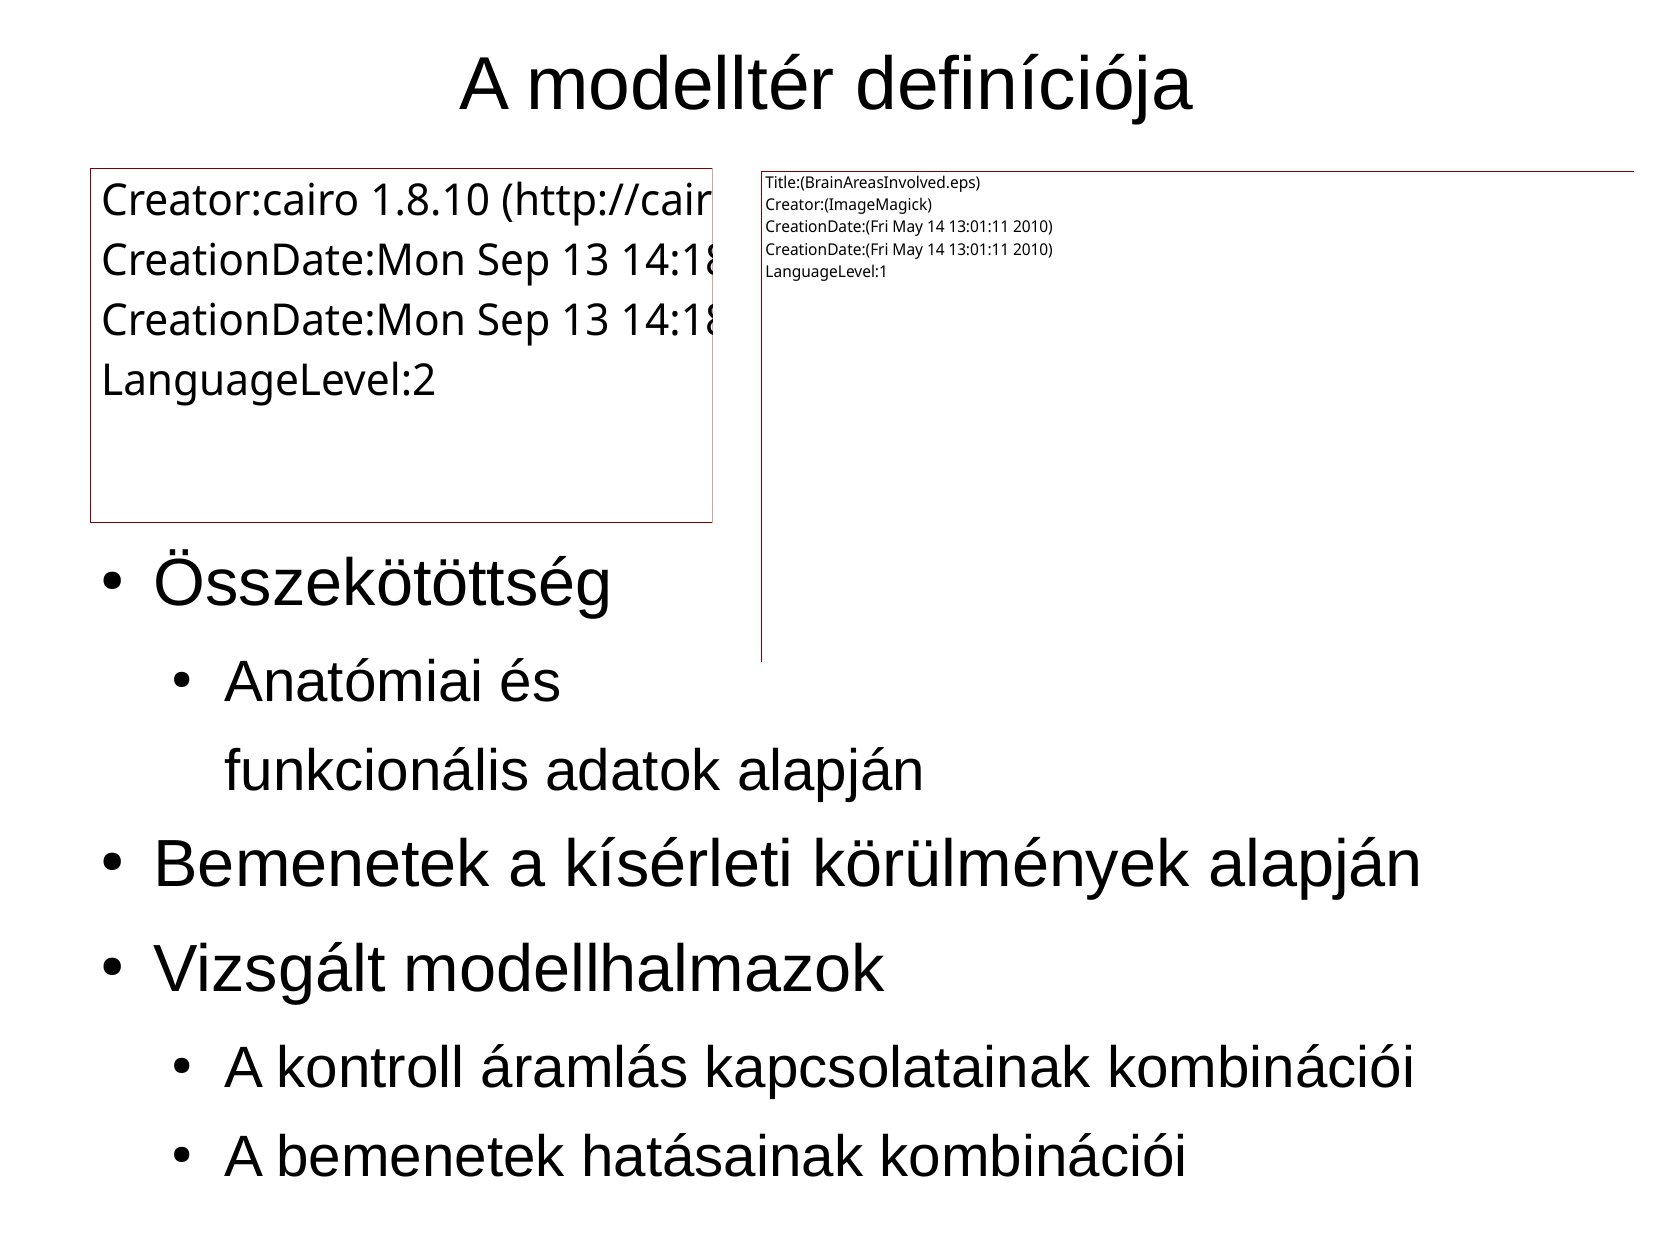

# A modelltér definíciója
Összekötöttség
Anatómiai és
funkcionális adatok alapján
Bemenetek a kísérleti körülmények alapján
Vizsgált modellhalmazok
A kontroll áramlás kapcsolatainak kombinációi
A bemenetek hatásainak kombinációi